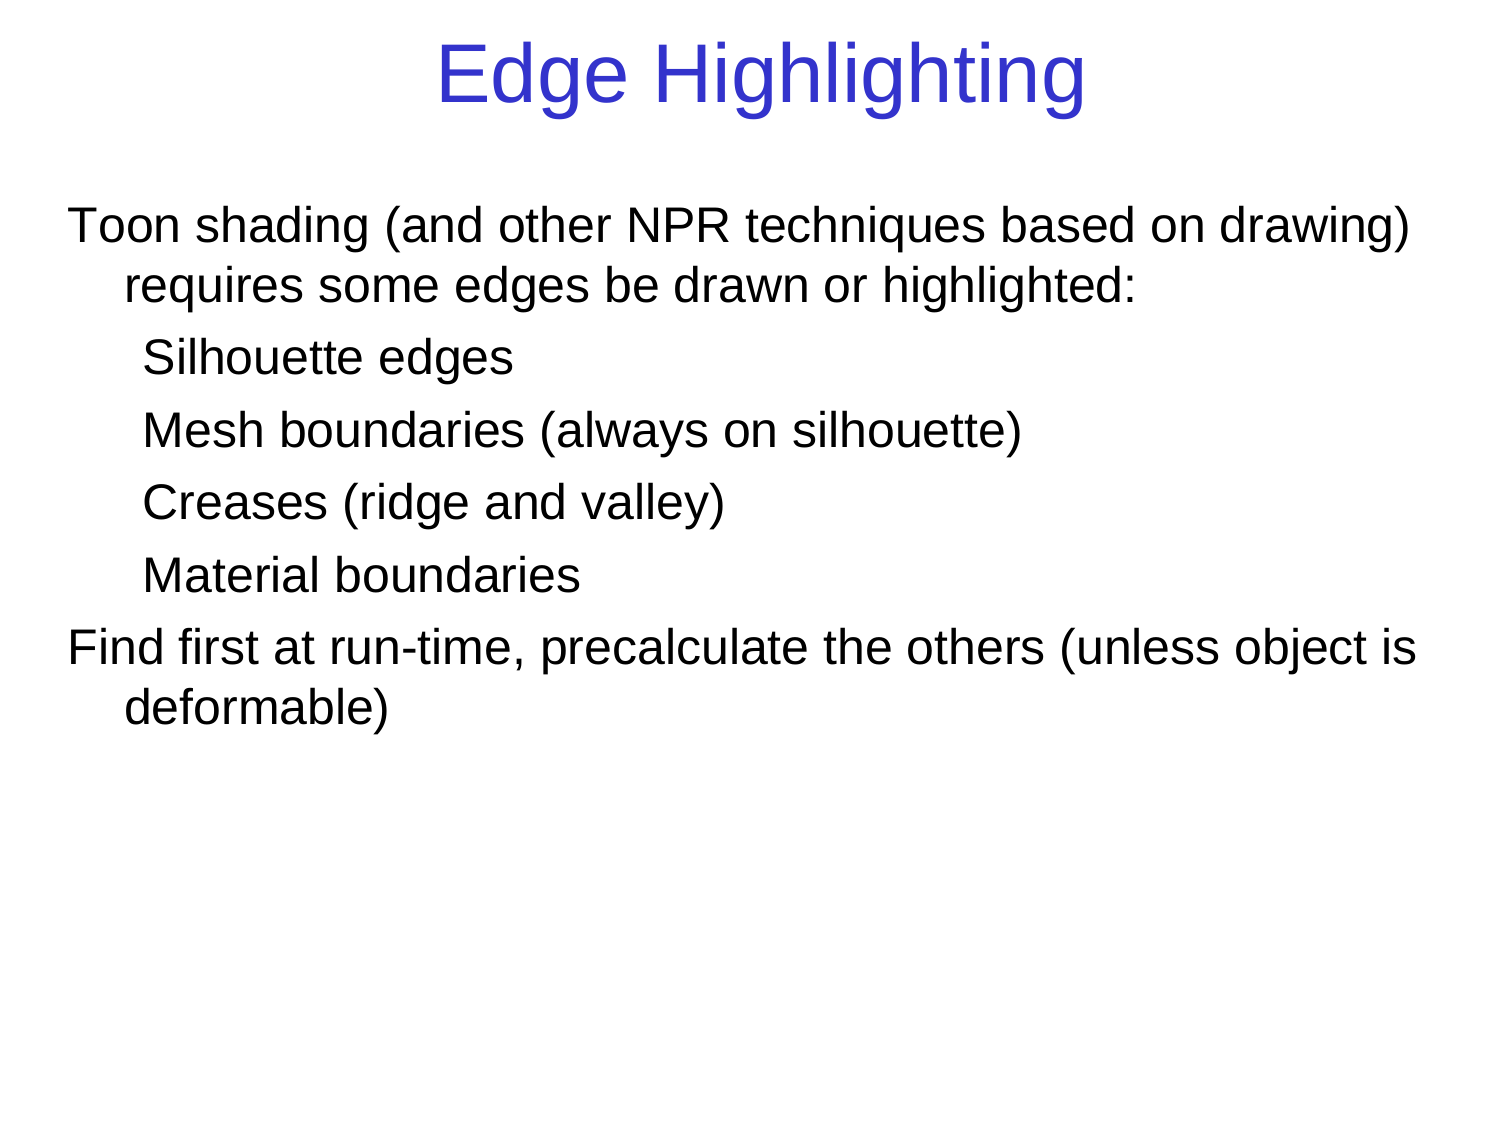

# Edge Highlighting
Toon shading (and other NPR techniques based on drawing) requires some edges be drawn or highlighted:
Silhouette edges
Mesh boundaries (always on silhouette)
Creases (ridge and valley)
Material boundaries
Find first at run-time, precalculate the others (unless object is deformable)